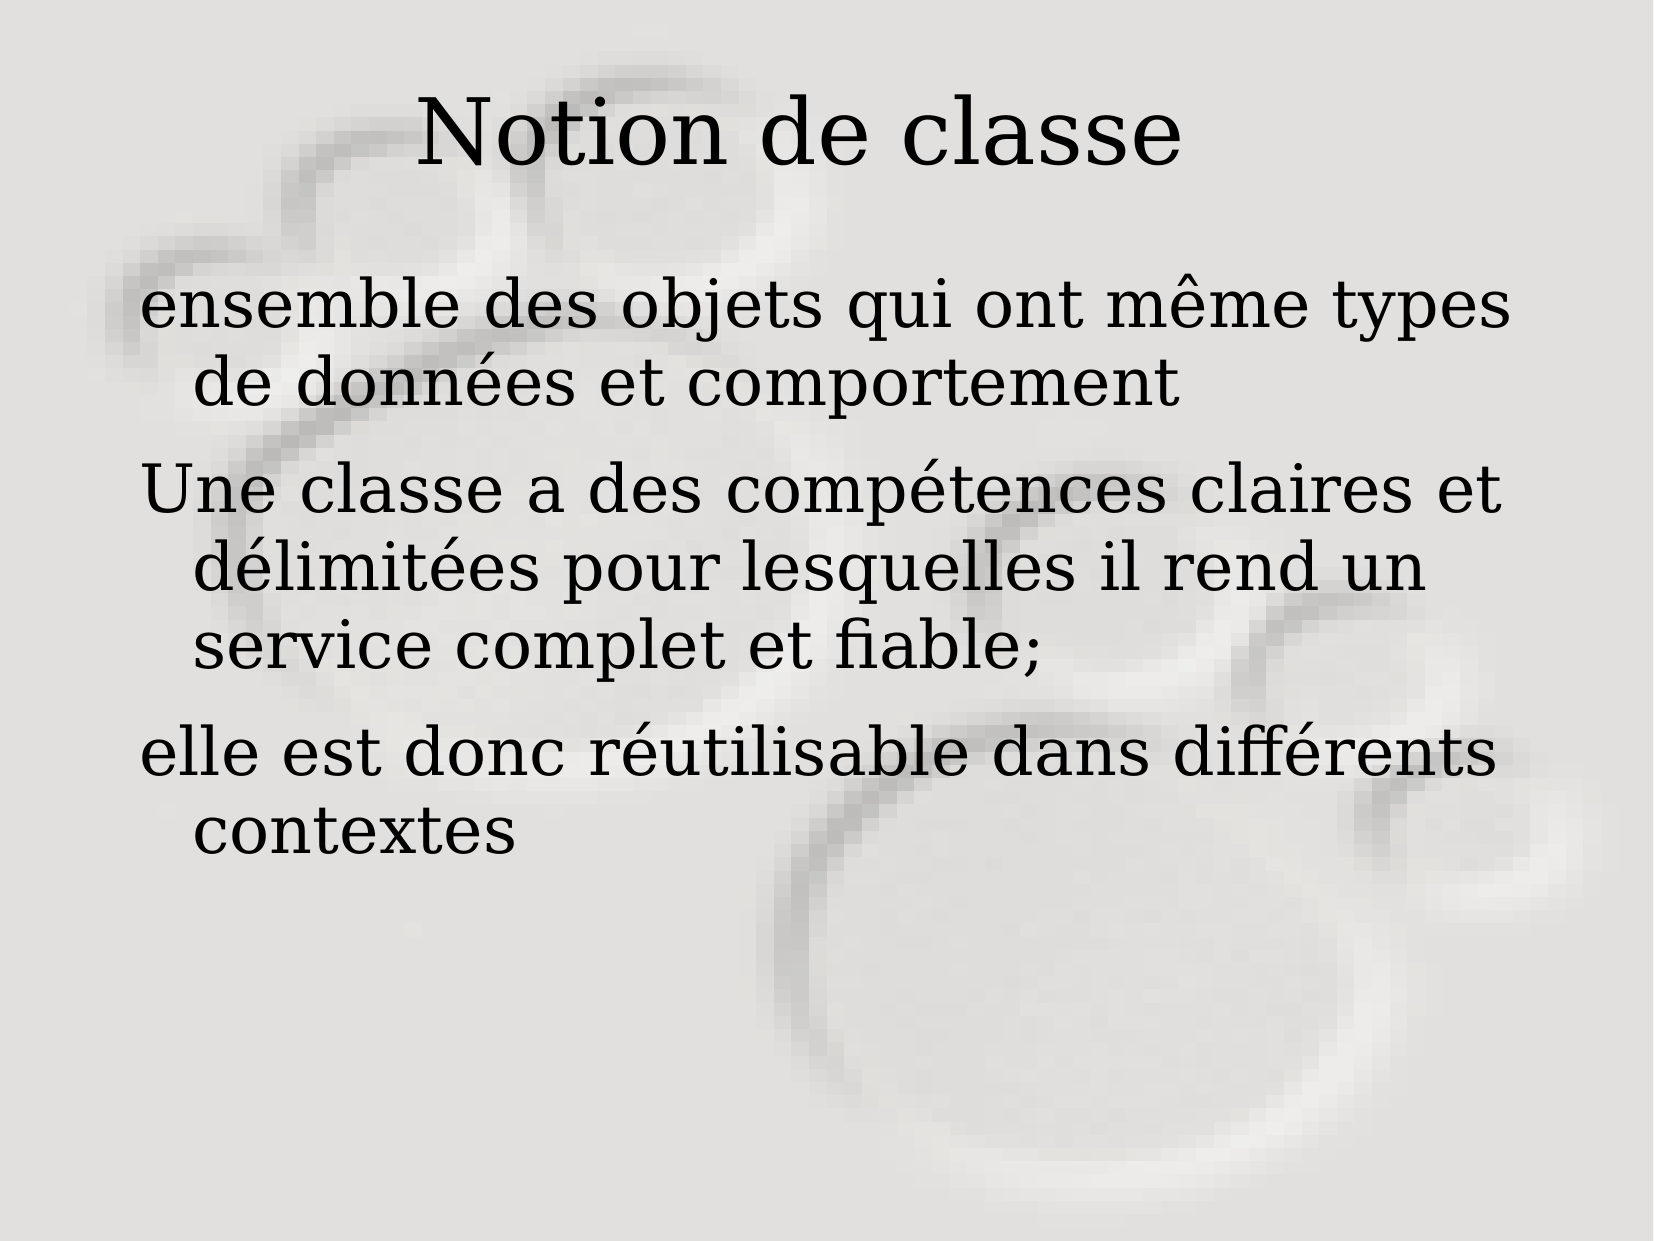

# Notion de classe
ensemble des objets qui ont même types de données et comportement
Une classe a des compétences claires et délimitées pour lesquelles il rend un service complet et fiable;
elle est donc réutilisable dans différents contextes